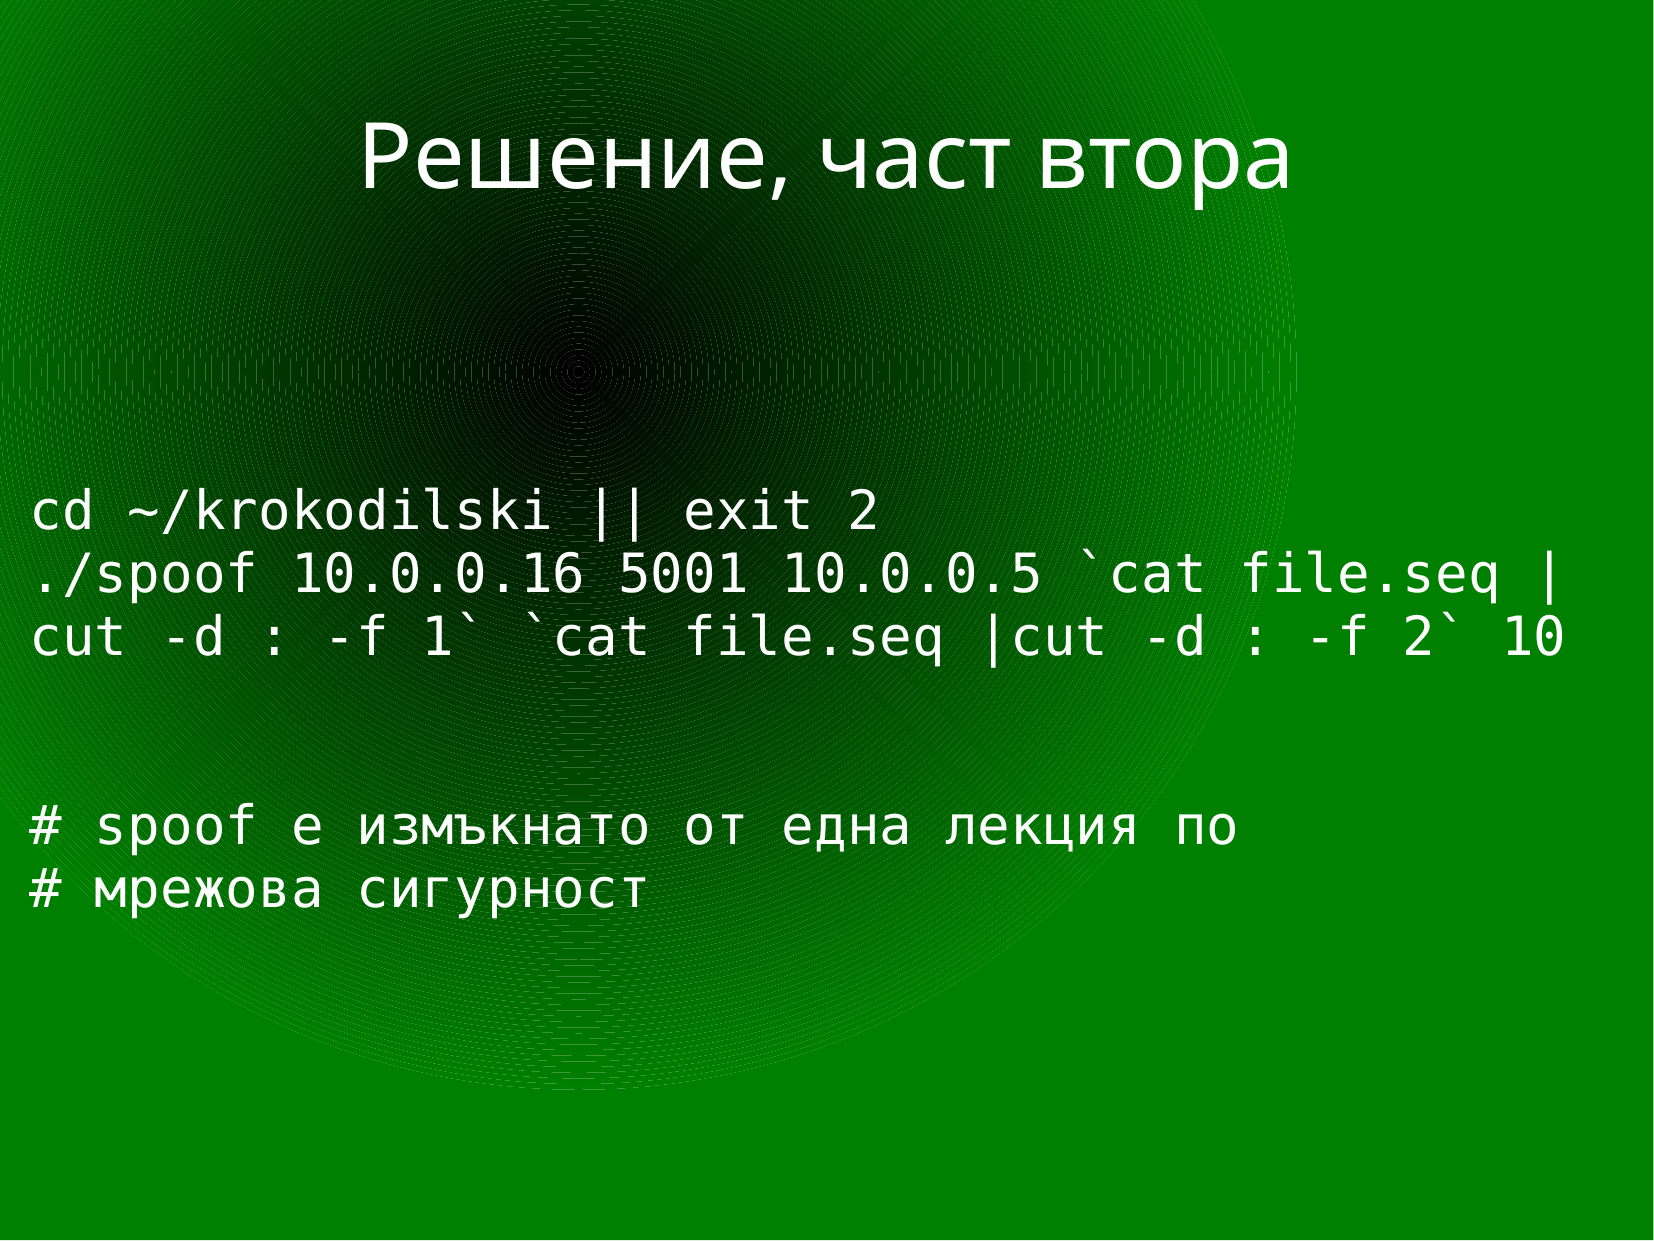

# Решение, част втора
cd ~/krokodilski || exit 2
./spoof 10.0.0.16 5001 10.0.0.5 `cat file.seq |cut -d : -f 1` `cat file.seq |cut -d : -f 2` 10
# spoof е измъкнато от една лекция по
# мрежова сигурност